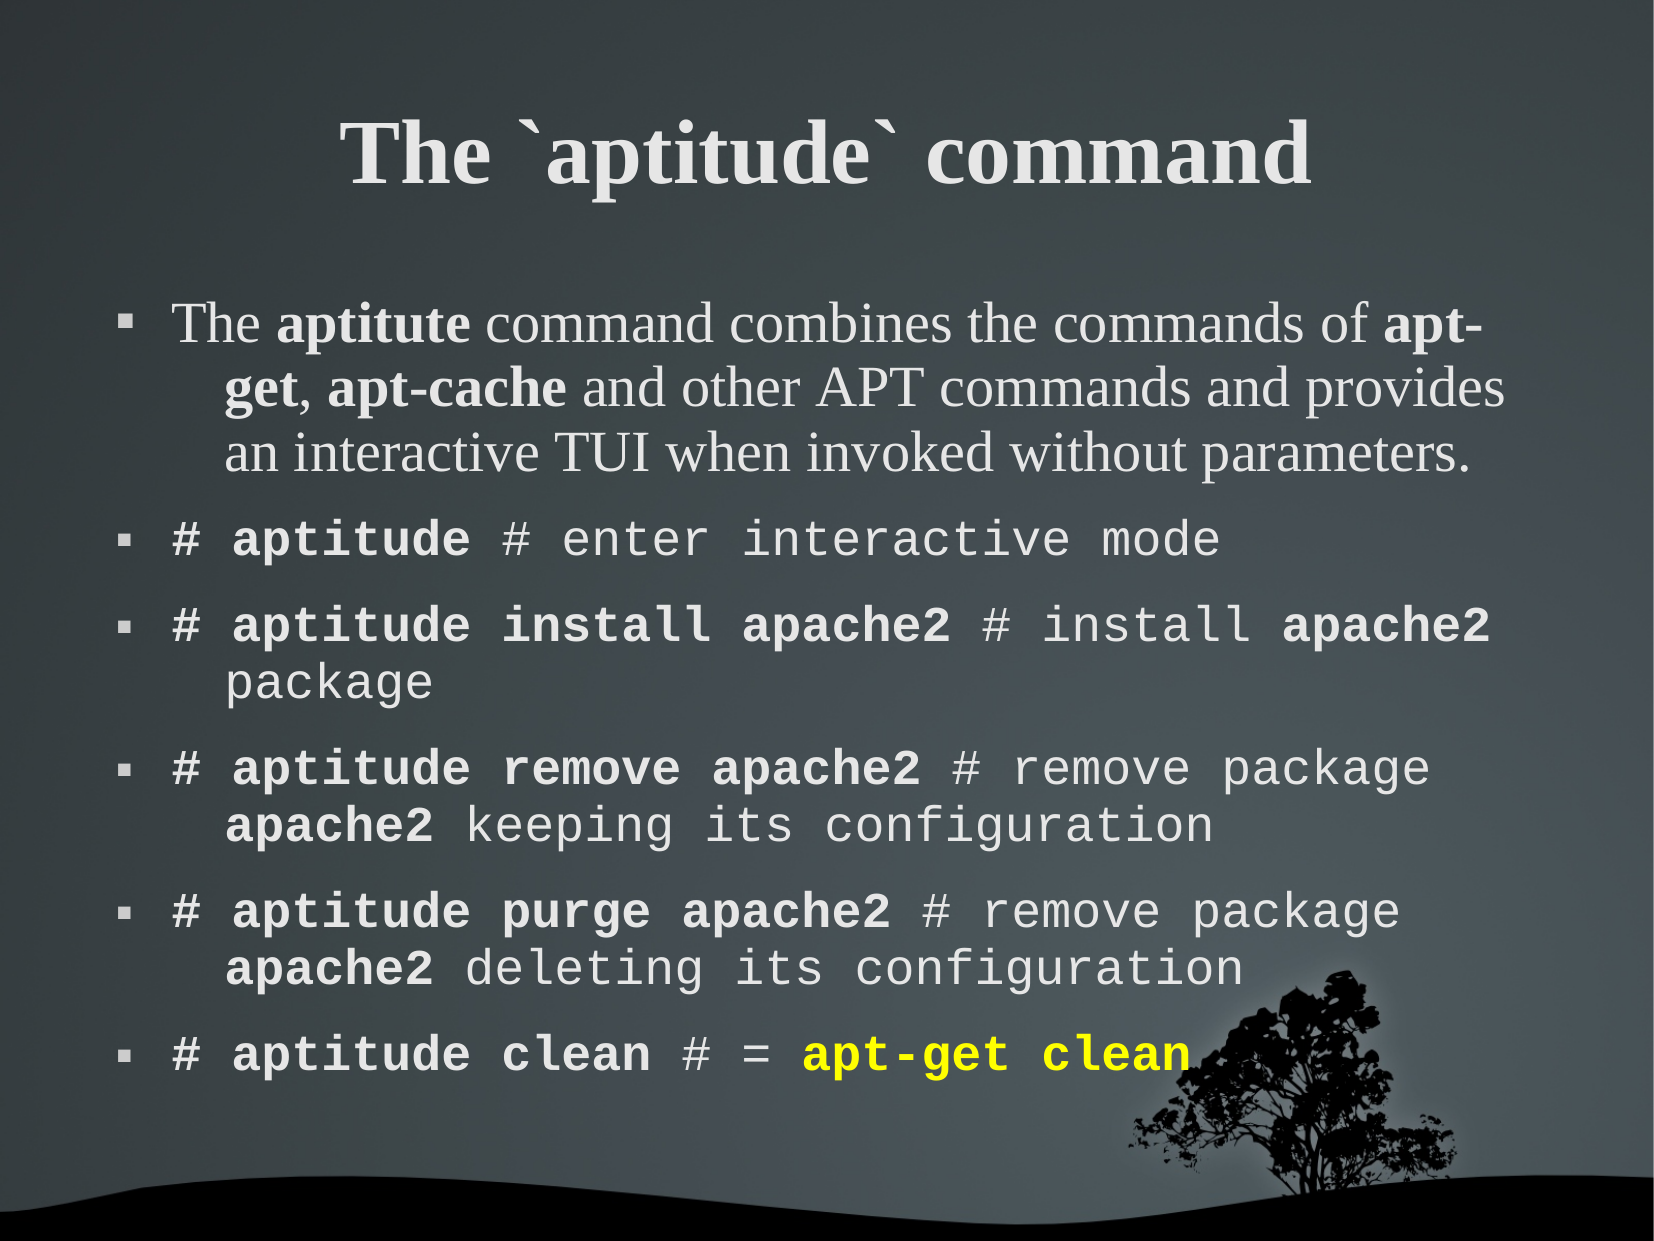

# The `aptitude` command
The aptitute command combines the commands of apt-get, apt-cache and other APT commands and provides an interactive TUI when invoked without parameters.
# aptitude # enter interactive mode
# aptitude install apache2 # install apache2 package
# aptitude remove apache2 # remove package apache2 keeping its configuration
# aptitude purge apache2 # remove package apache2 deleting its configuration
# aptitude clean # = apt-get clean